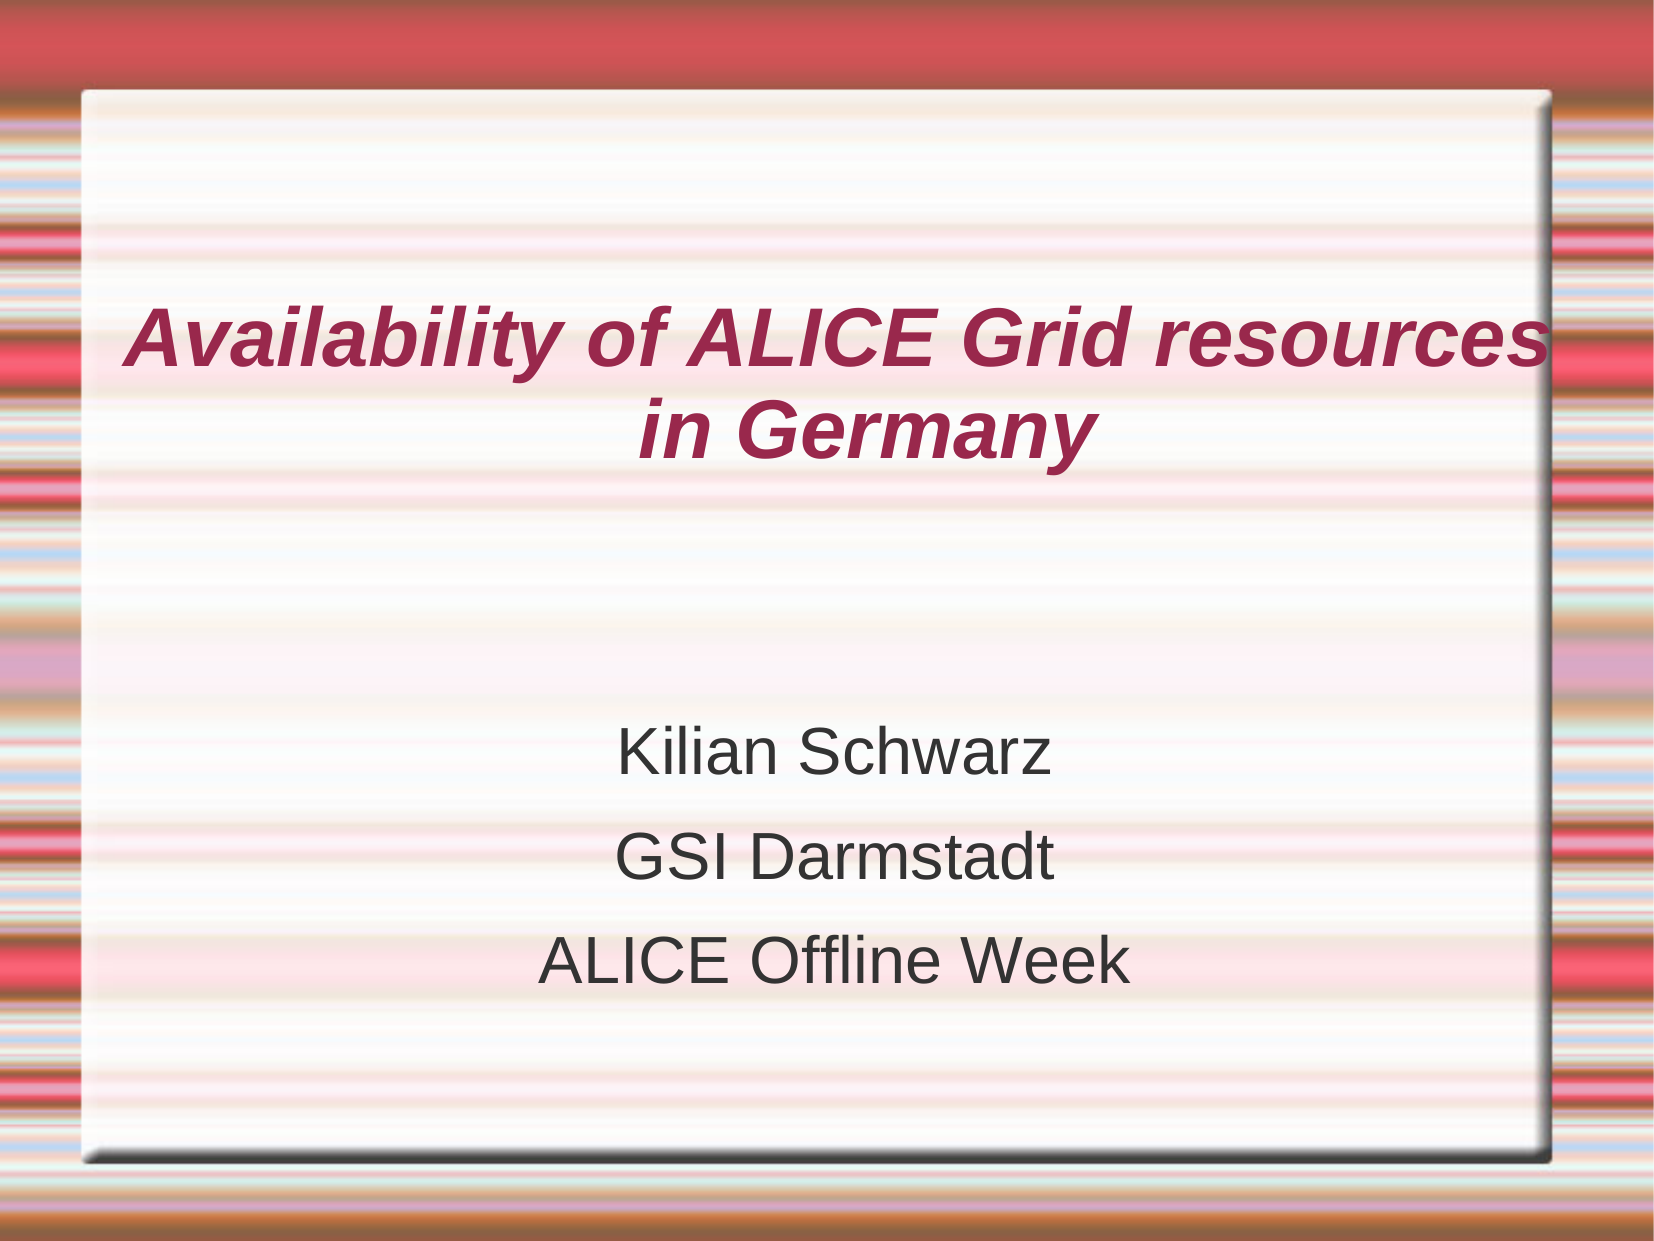

# Availability of ALICE Grid resources in Germany
Kilian Schwarz
GSI Darmstadt
ALICE Offline Week